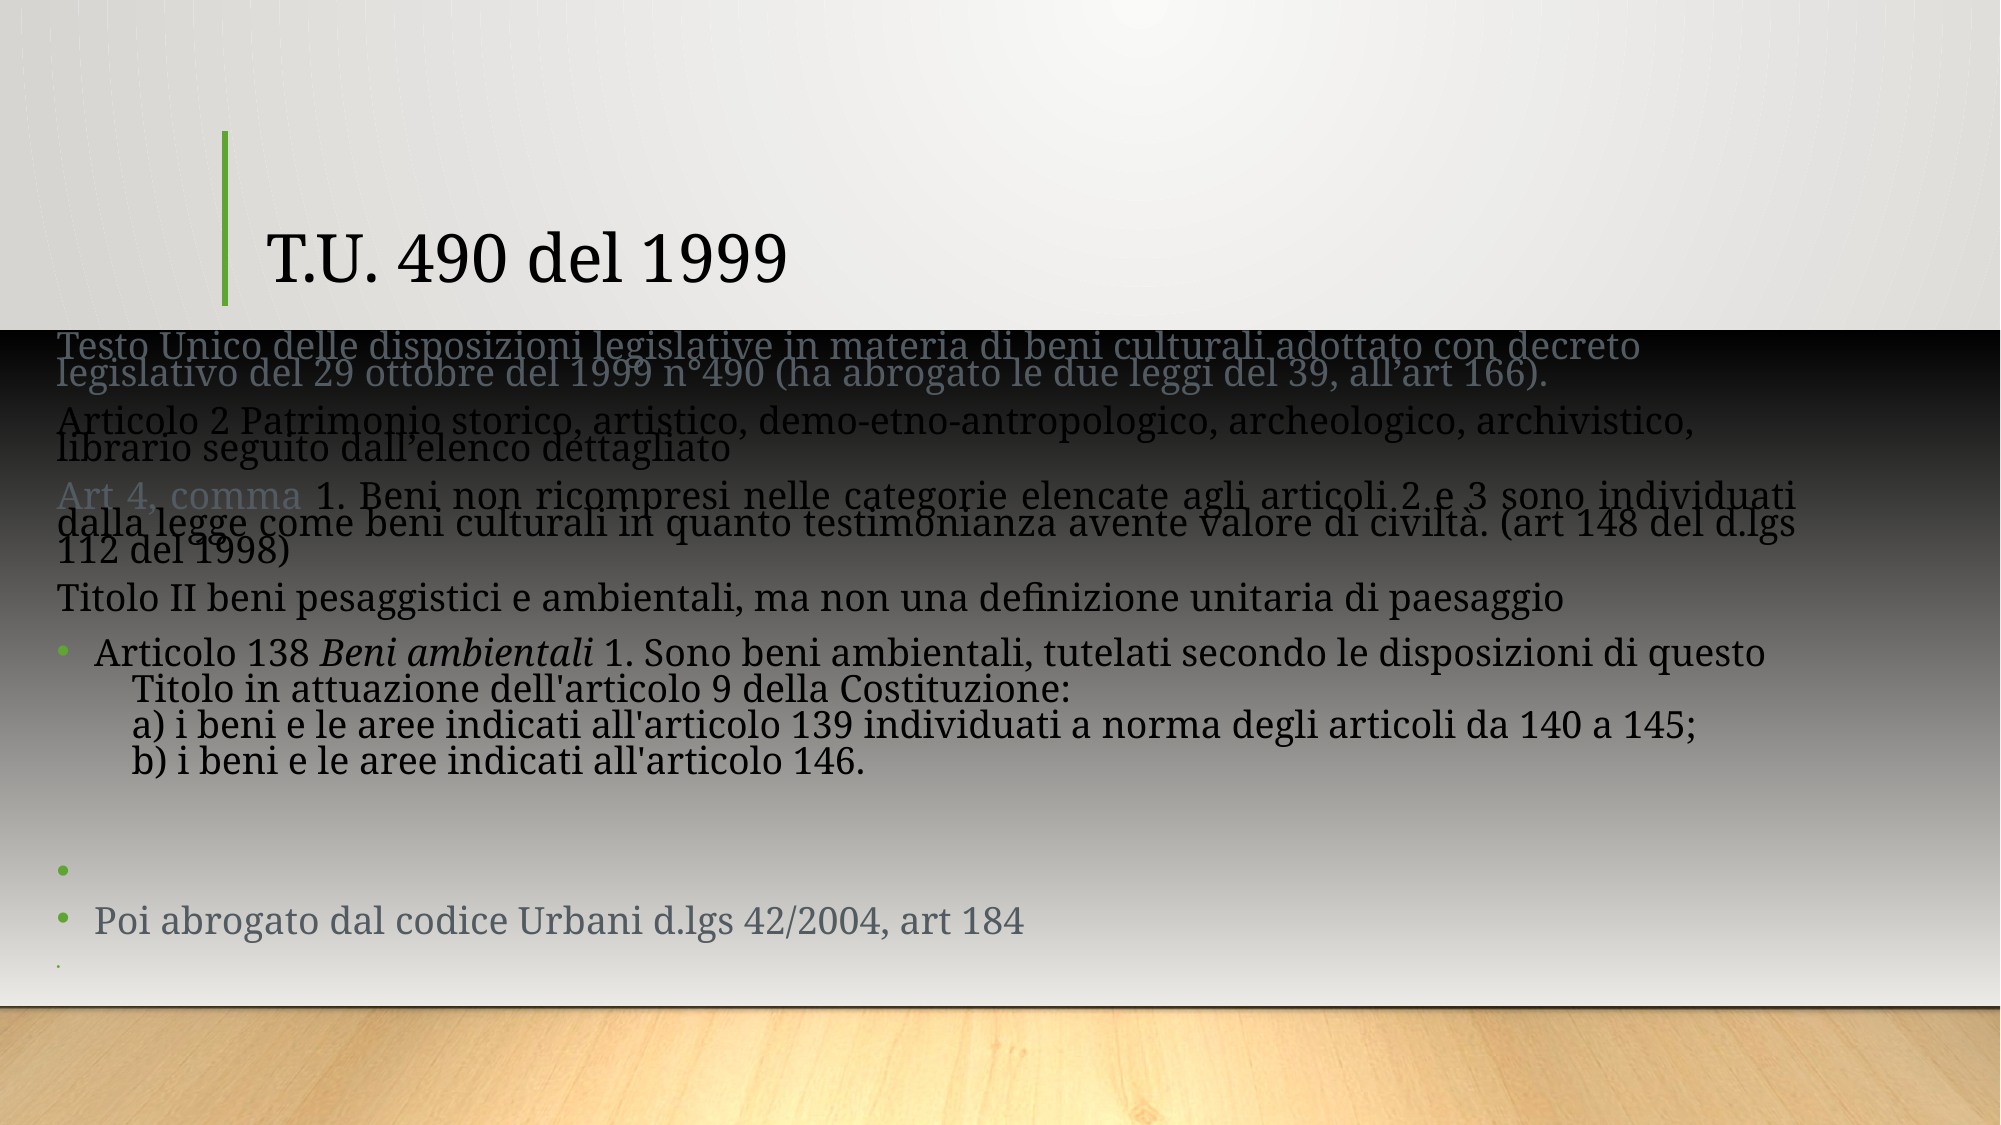

# T.U. 490 del 1999
Testo Unico delle disposizioni legislative in materia di beni culturali adottato con decreto legislativo del 29 ottobre del 1999 n°490 (ha abrogato le due leggi del 39, all’art 166).
Articolo 2 Patrimonio storico, artistico, demo-etno-antropologico, archeologico, archivistico, librario seguito dall’elenco dettagliato
Art 4, comma 1. Beni non ricompresi nelle categorie elencate agli articoli 2 e 3 sono individuati dalla legge come beni culturali in quanto testimonianza avente valore di civiltà. (art 148 del d.lgs 112 del 1998)
Titolo II beni pesaggistici e ambientali, ma non una definizione unitaria di paesaggio
Articolo 138 Beni ambientali 1. Sono beni ambientali, tutelati secondo le disposizioni di questo Titolo in attuazione dell'articolo 9 della Costituzione:
a) i beni e le aree indicati all'articolo 139 individuati a norma degli articoli da 140 a 145;
b) i beni e le aree indicati all'articolo 146.
Poi abrogato dal codice Urbani d.lgs 42/2004, art 184